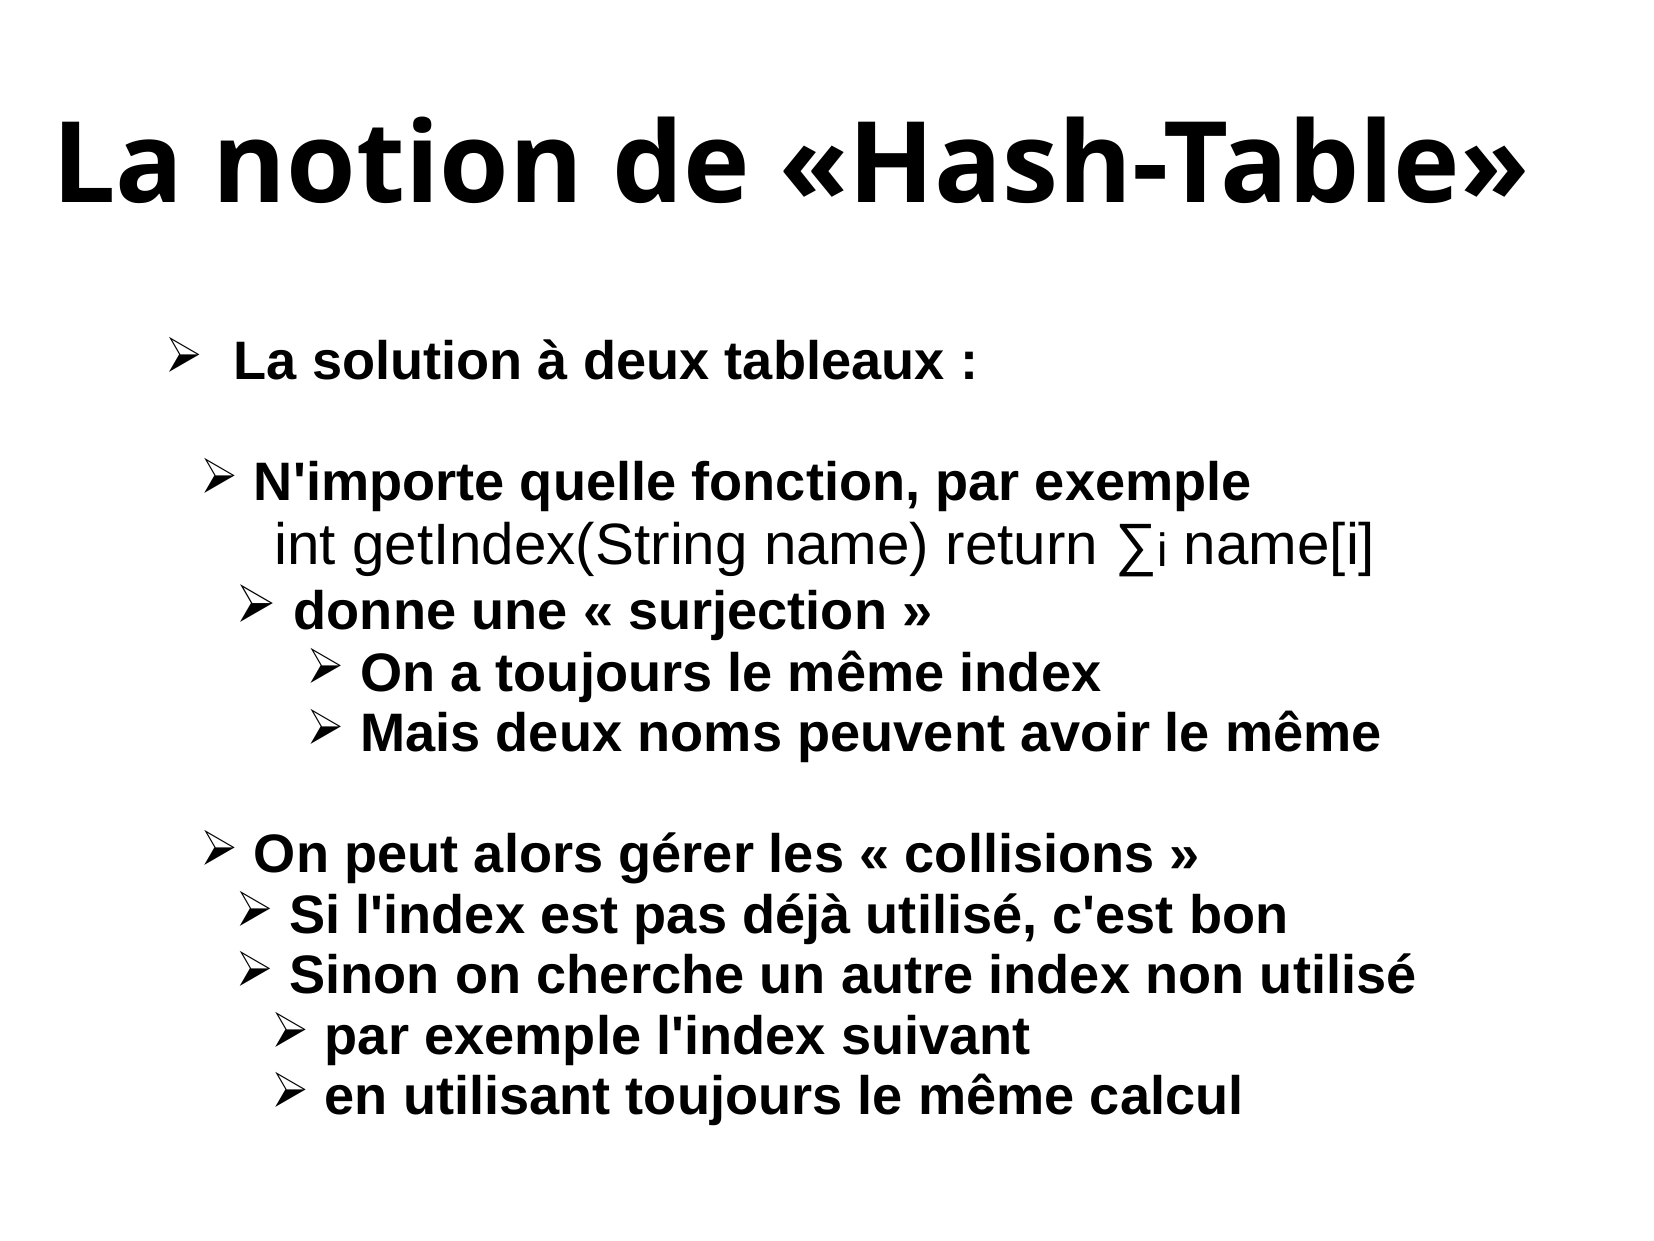

La notion de «Hash-Table»
 La solution à deux tableaux :
 N'importe quelle fonction, par exemple
 int getIndex(String name) return ∑i name[i]
 donne une « surjection »
 On a toujours le même index
 Mais deux noms peuvent avoir le même
 On peut alors gérer les « collisions »
 Si l'index est pas déjà utilisé, c'est bon
 Sinon on cherche un autre index non utilisé
 par exemple l'index suivant
 en utilisant toujours le même calcul